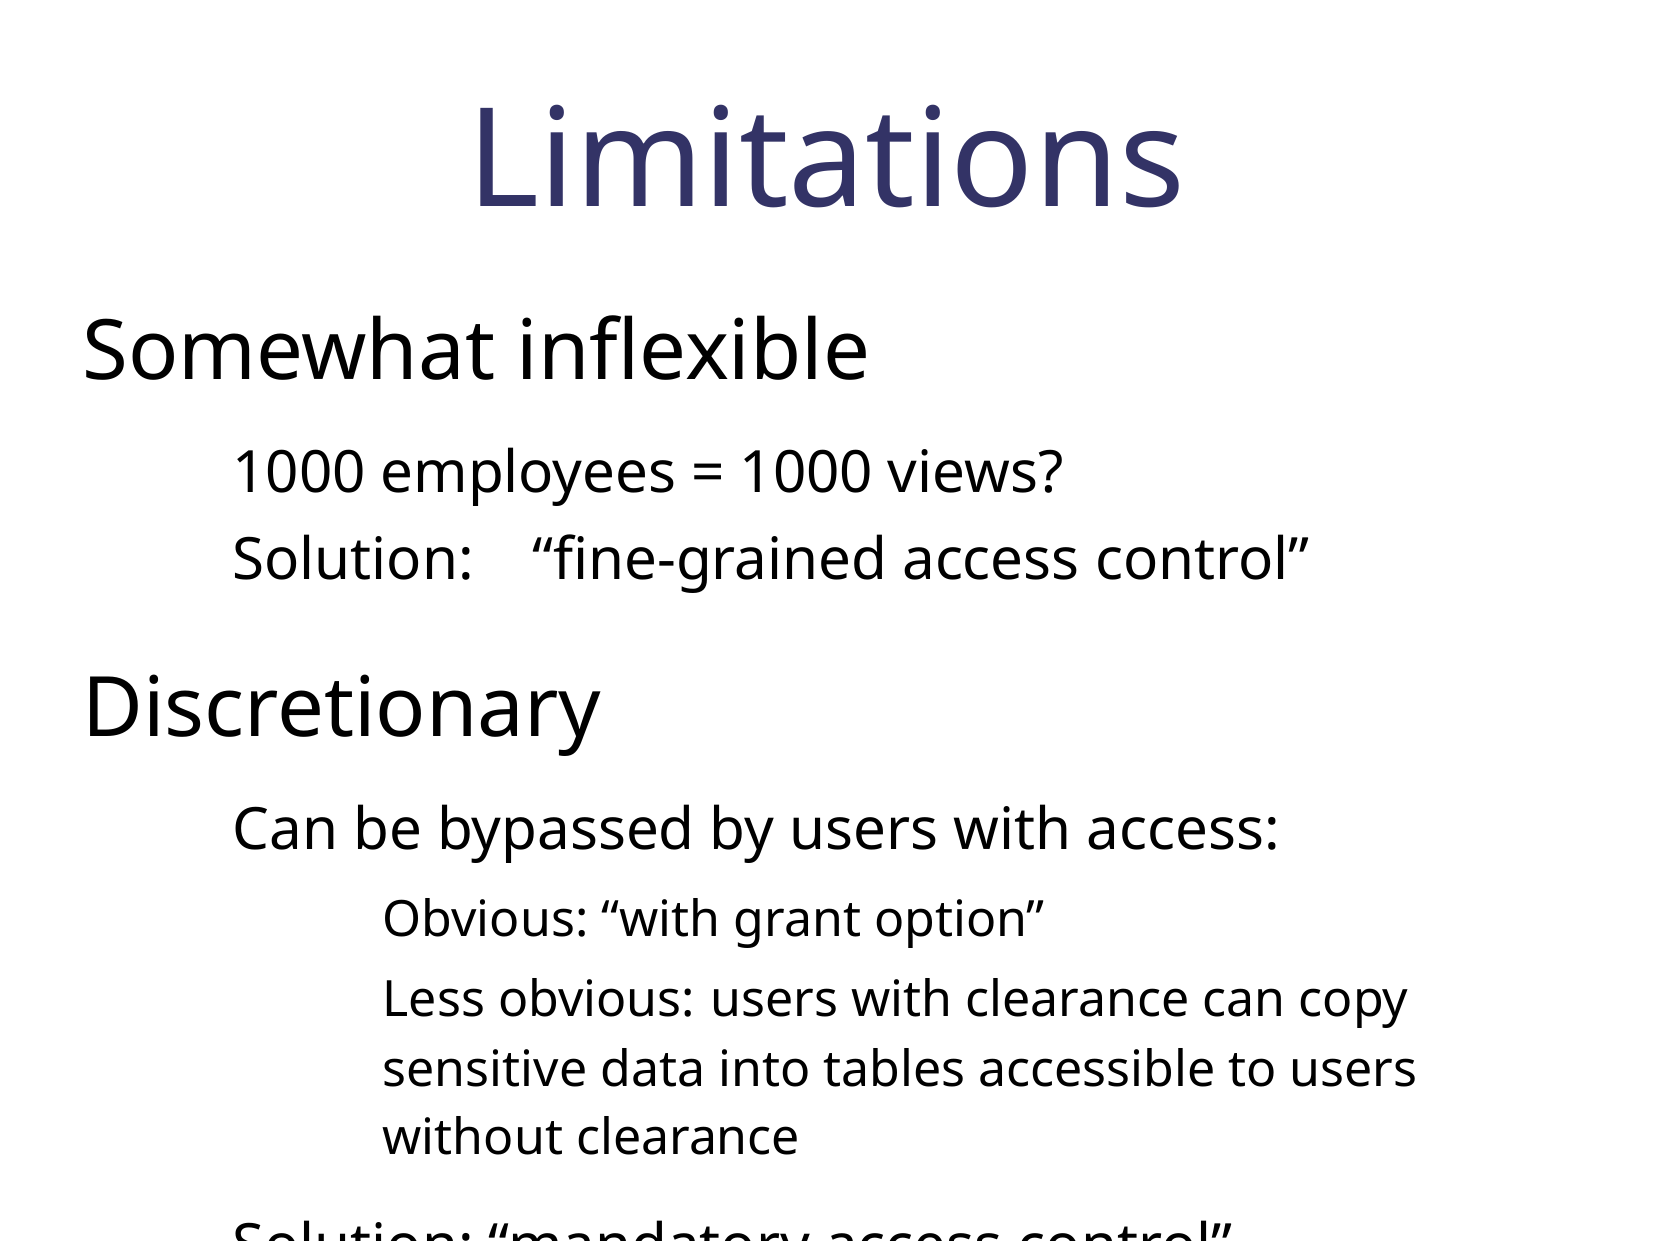

# Limitations
Somewhat inflexible
		1000 employees = 1000 views?
		Solution: 	“fine-grained access control”
Discretionary
		Can be bypassed by users with access:
				Obvious: “with grant option”
				Less obvious: users with clearance can copy
				sensitive data into tables accessible to users
				without clearance
		Solution: “mandatory access control”
				i.e., a centrally enforced row-level policy